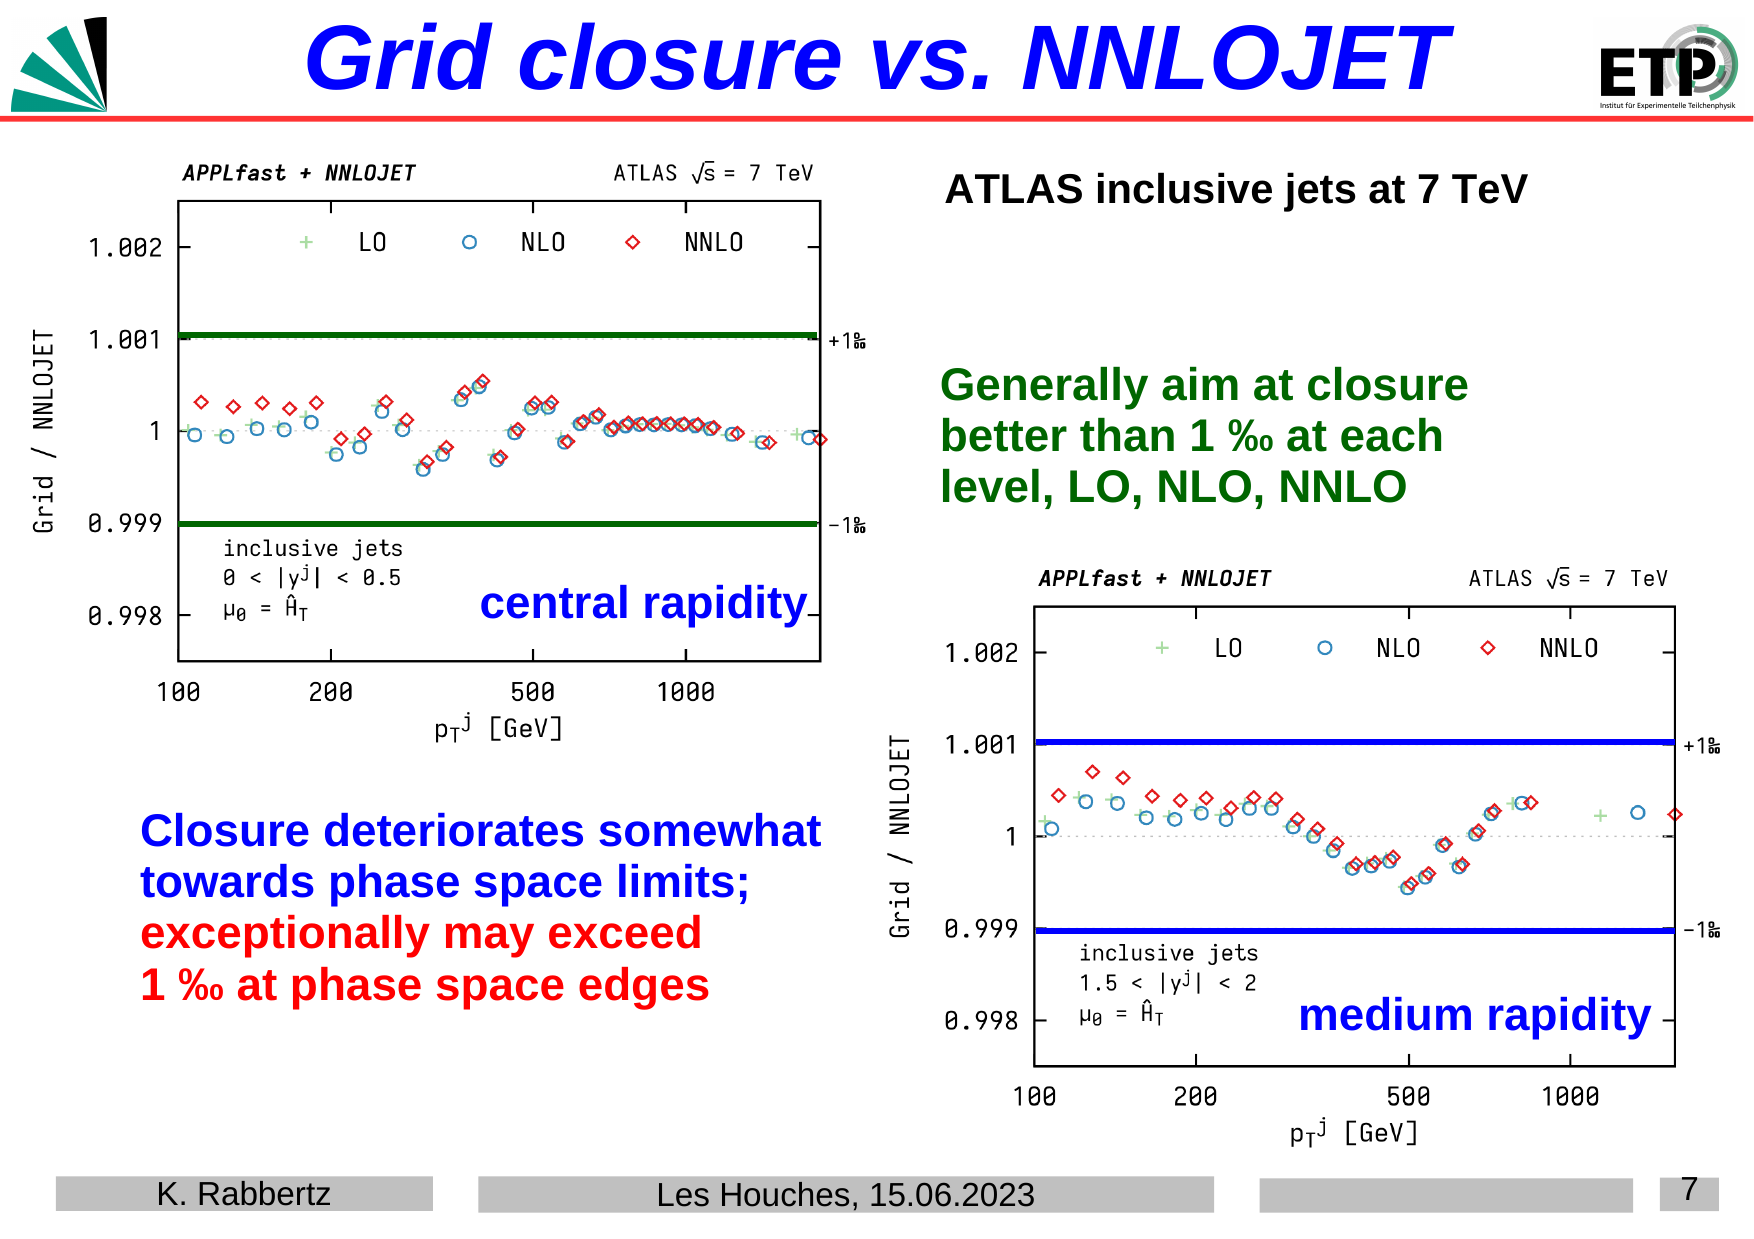

# Grid closure vs. NNLOJET
ATLAS inclusive jets at 7 TeV
Generally aim at closure
better than 1 ‰ at each level, LO, NLO, NNLO
central rapidity
Closure deteriorates somewhat towards phase space limits;
exceptionally may exceed
1 ‰ at phase space edges
medium rapidity